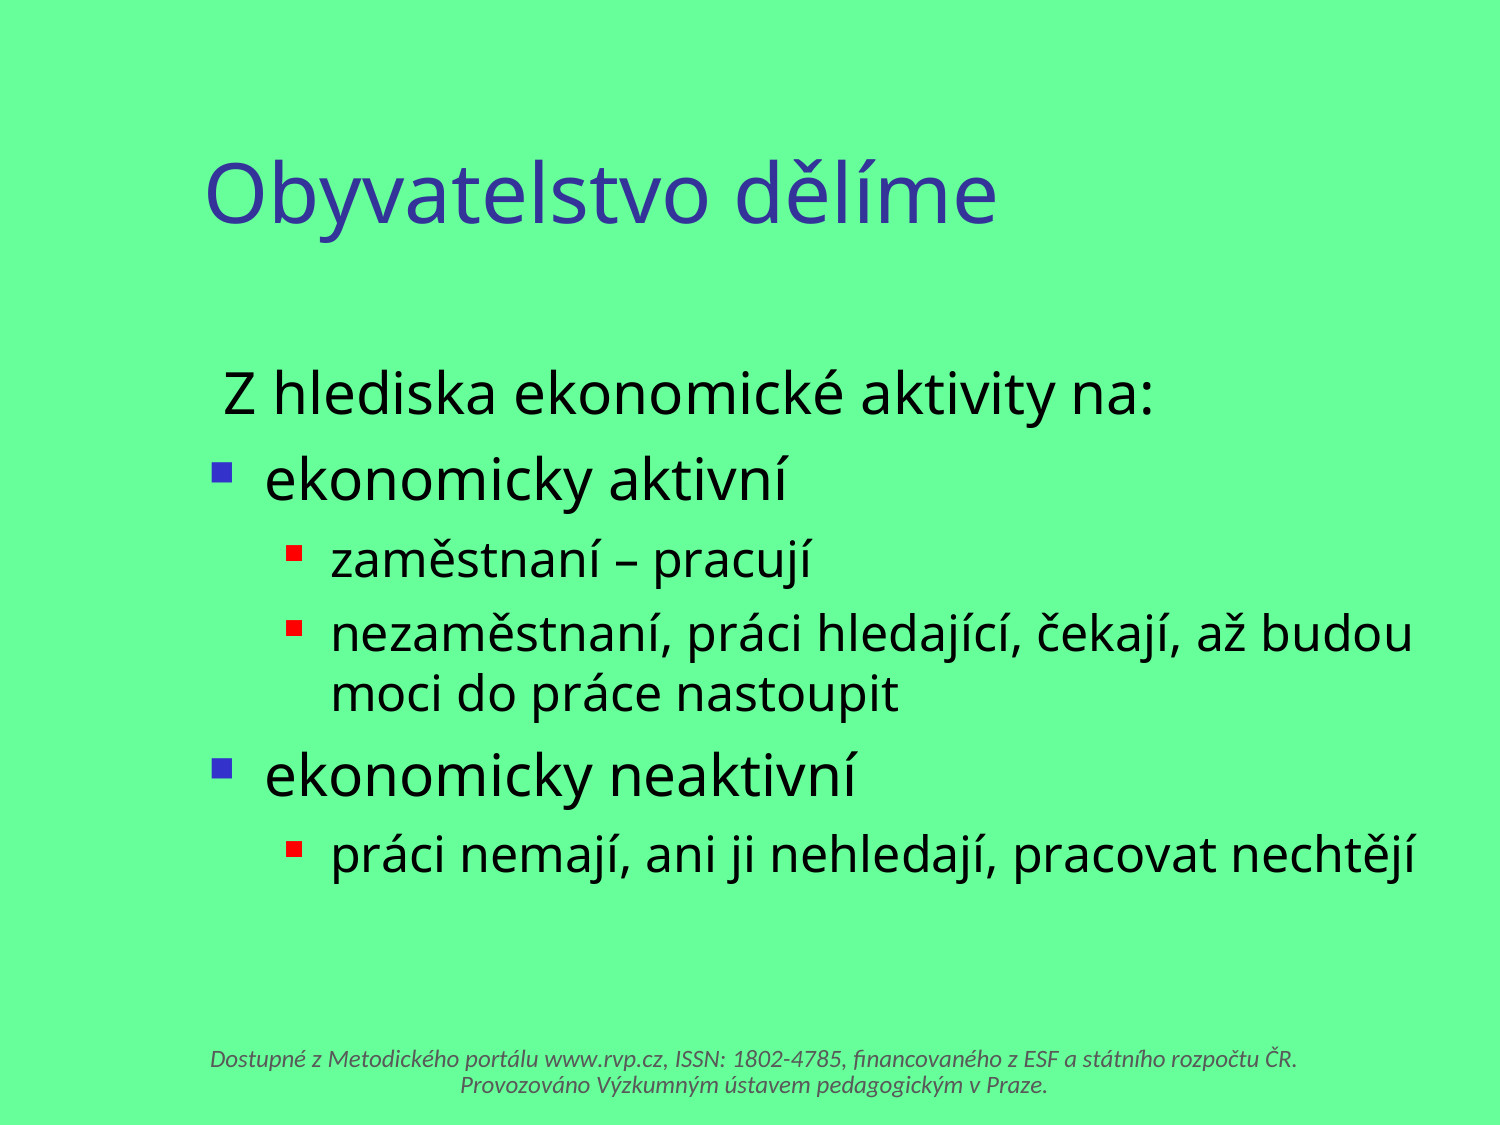

# Obyvatelstvo dělíme
 Z hlediska ekonomické aktivity na:
ekonomicky aktivní
zaměstnaní – pracují
nezaměstnaní, práci hledající, čekají, až budou moci do práce nastoupit
ekonomicky neaktivní
práci nemají, ani ji nehledají, pracovat nechtějí
Dostupné z Metodického portálu www.rvp.cz, ISSN: 1802-4785, financovaného z ESF a státního rozpočtu ČR. Provozováno Výzkumným ústavem pedagogickým v Praze.